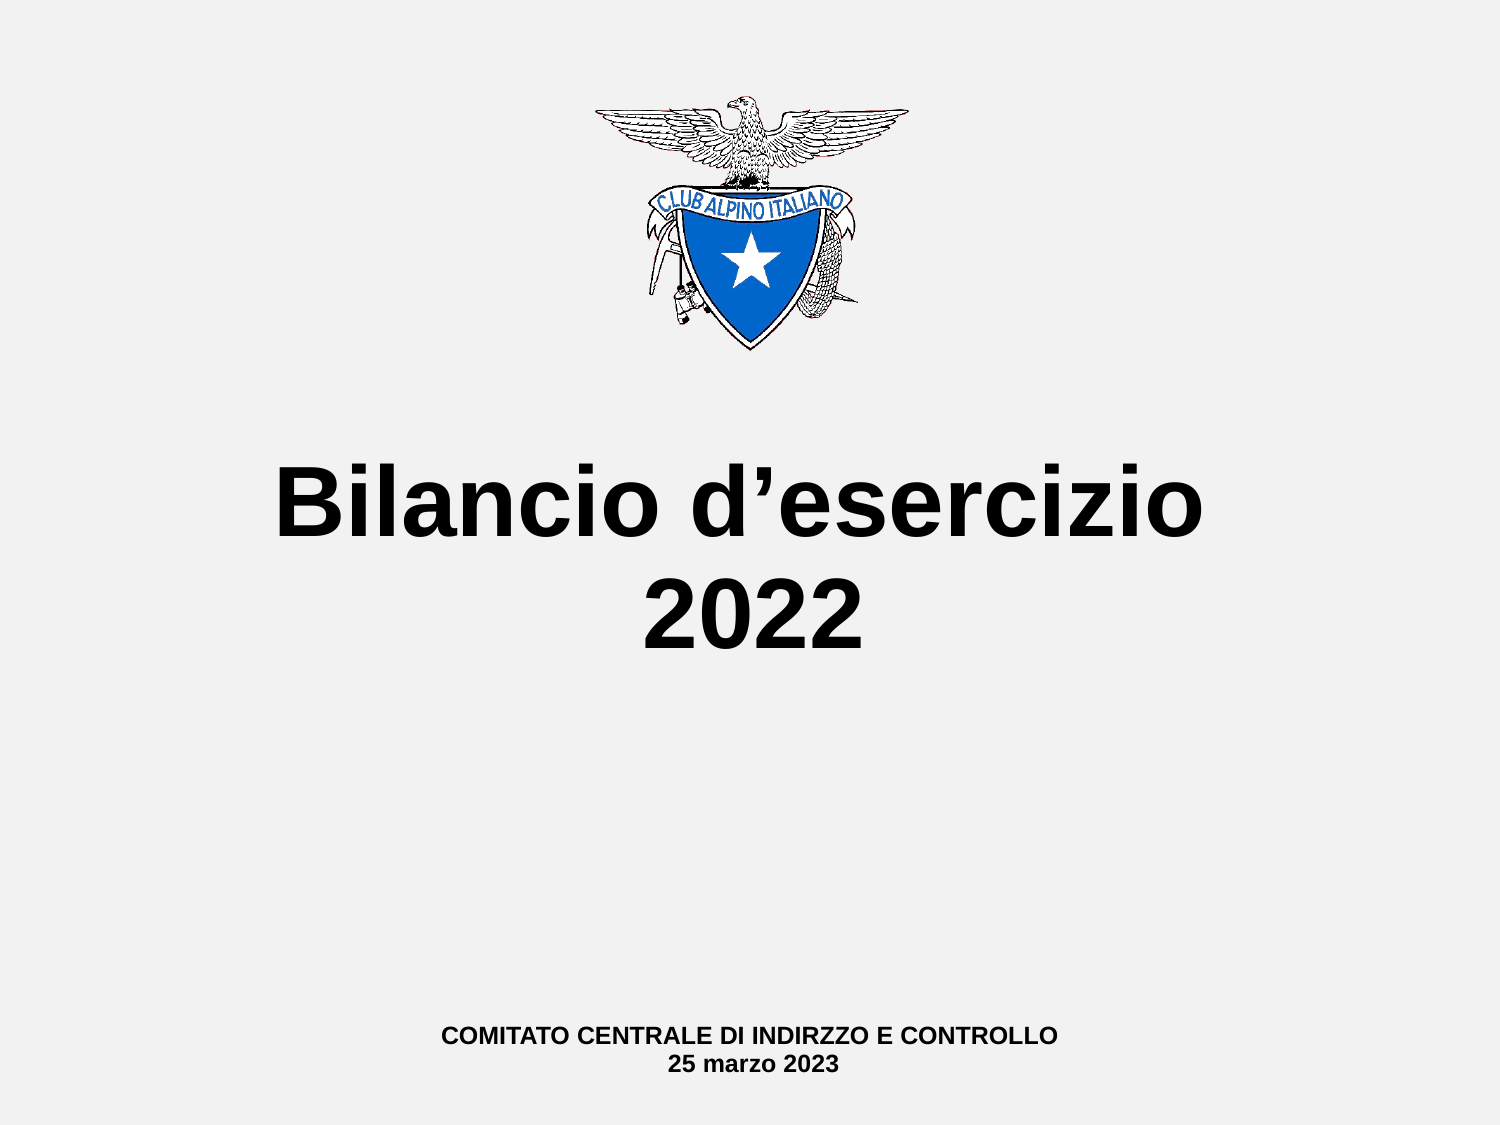

Bilancio d’esercizio
2022
COMITATO CENTRALE DI INDIRZZO E CONTROLLO
25 marzo 2023